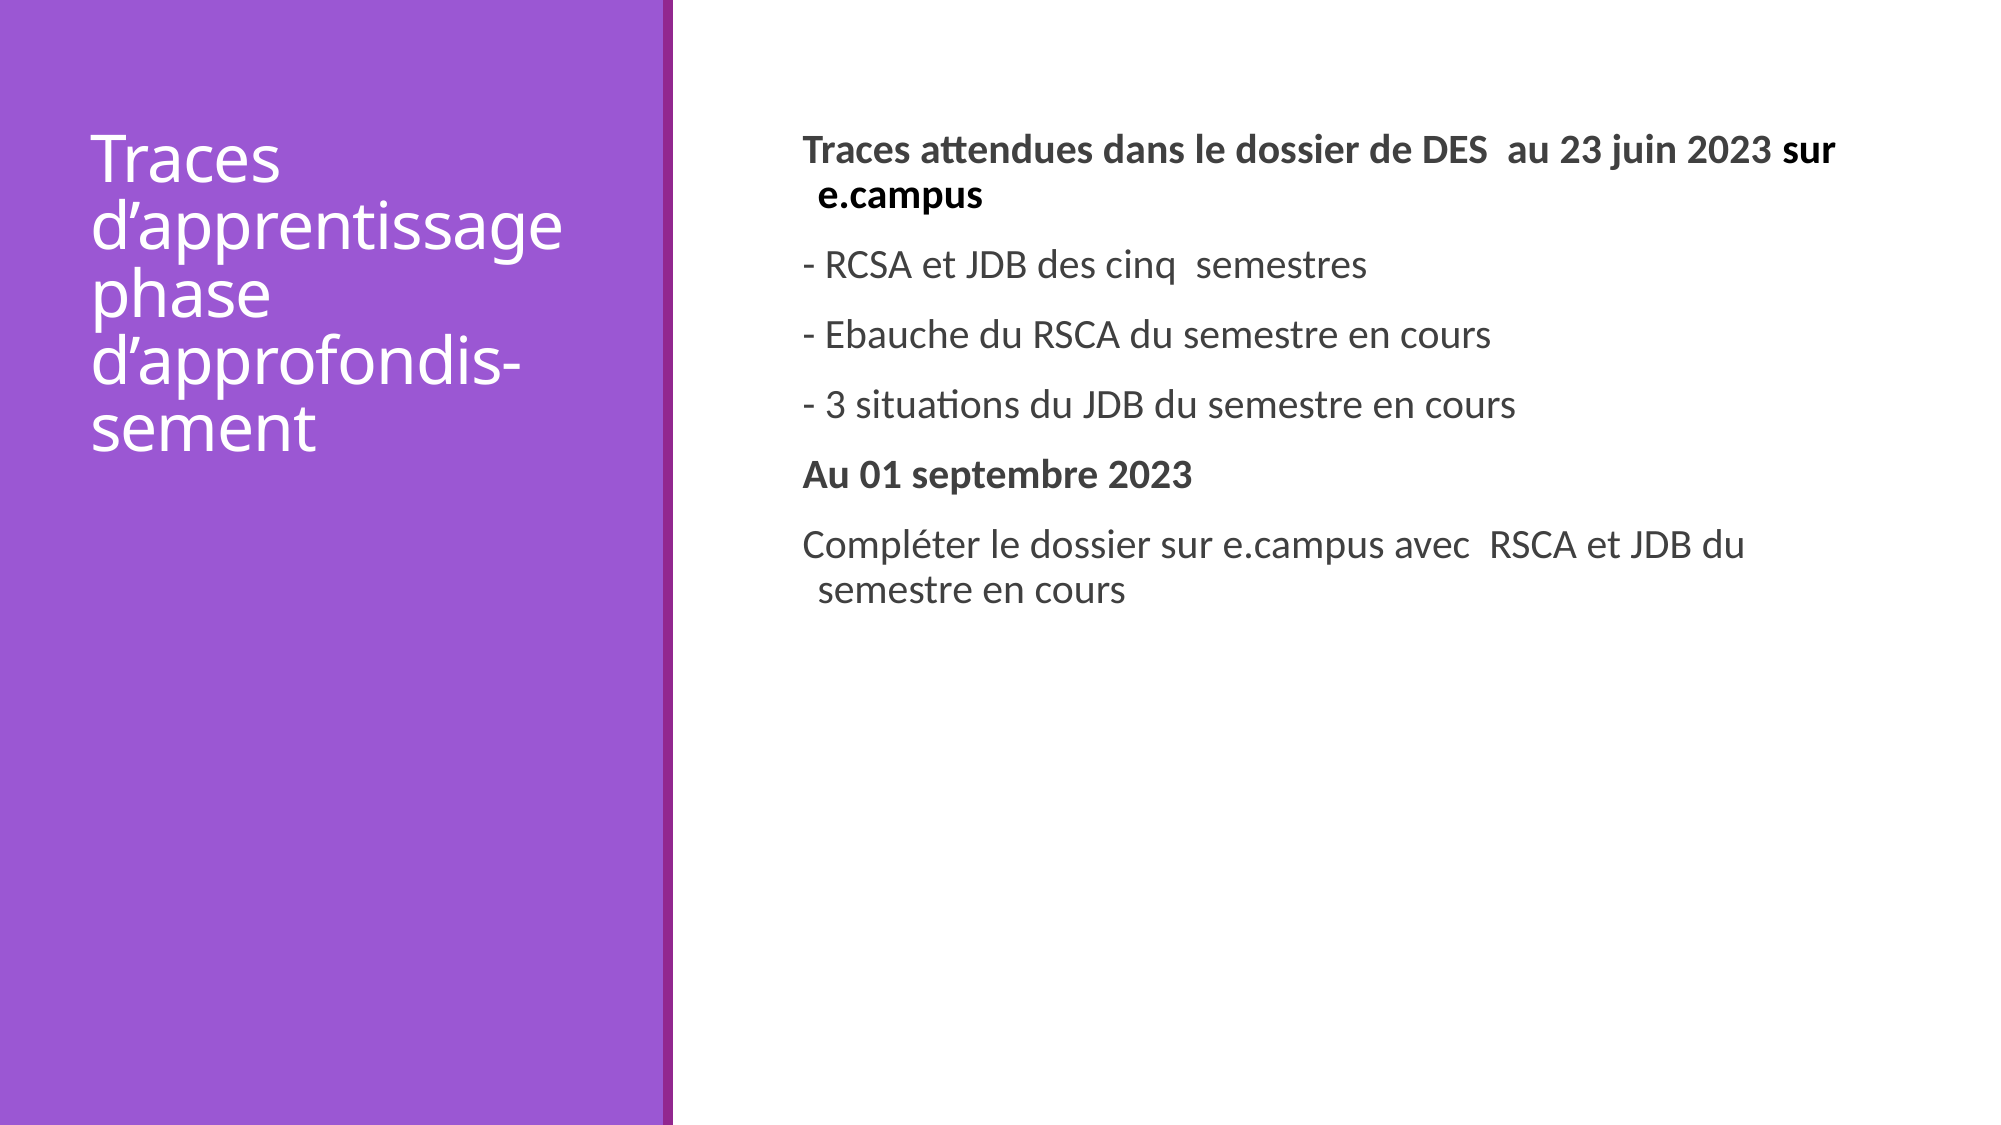

# Traces d’apprentissage phase d’approfondis- sement
Traces attendues dans le dossier de DES au 23 juin 2023 sur e.campus
- RCSA et JDB des cinq semestres
- Ebauche du RSCA du semestre en cours
- 3 situations du JDB du semestre en cours
Au 01 septembre 2023
Compléter le dossier sur e.campus avec RSCA et JDB du semestre en cours